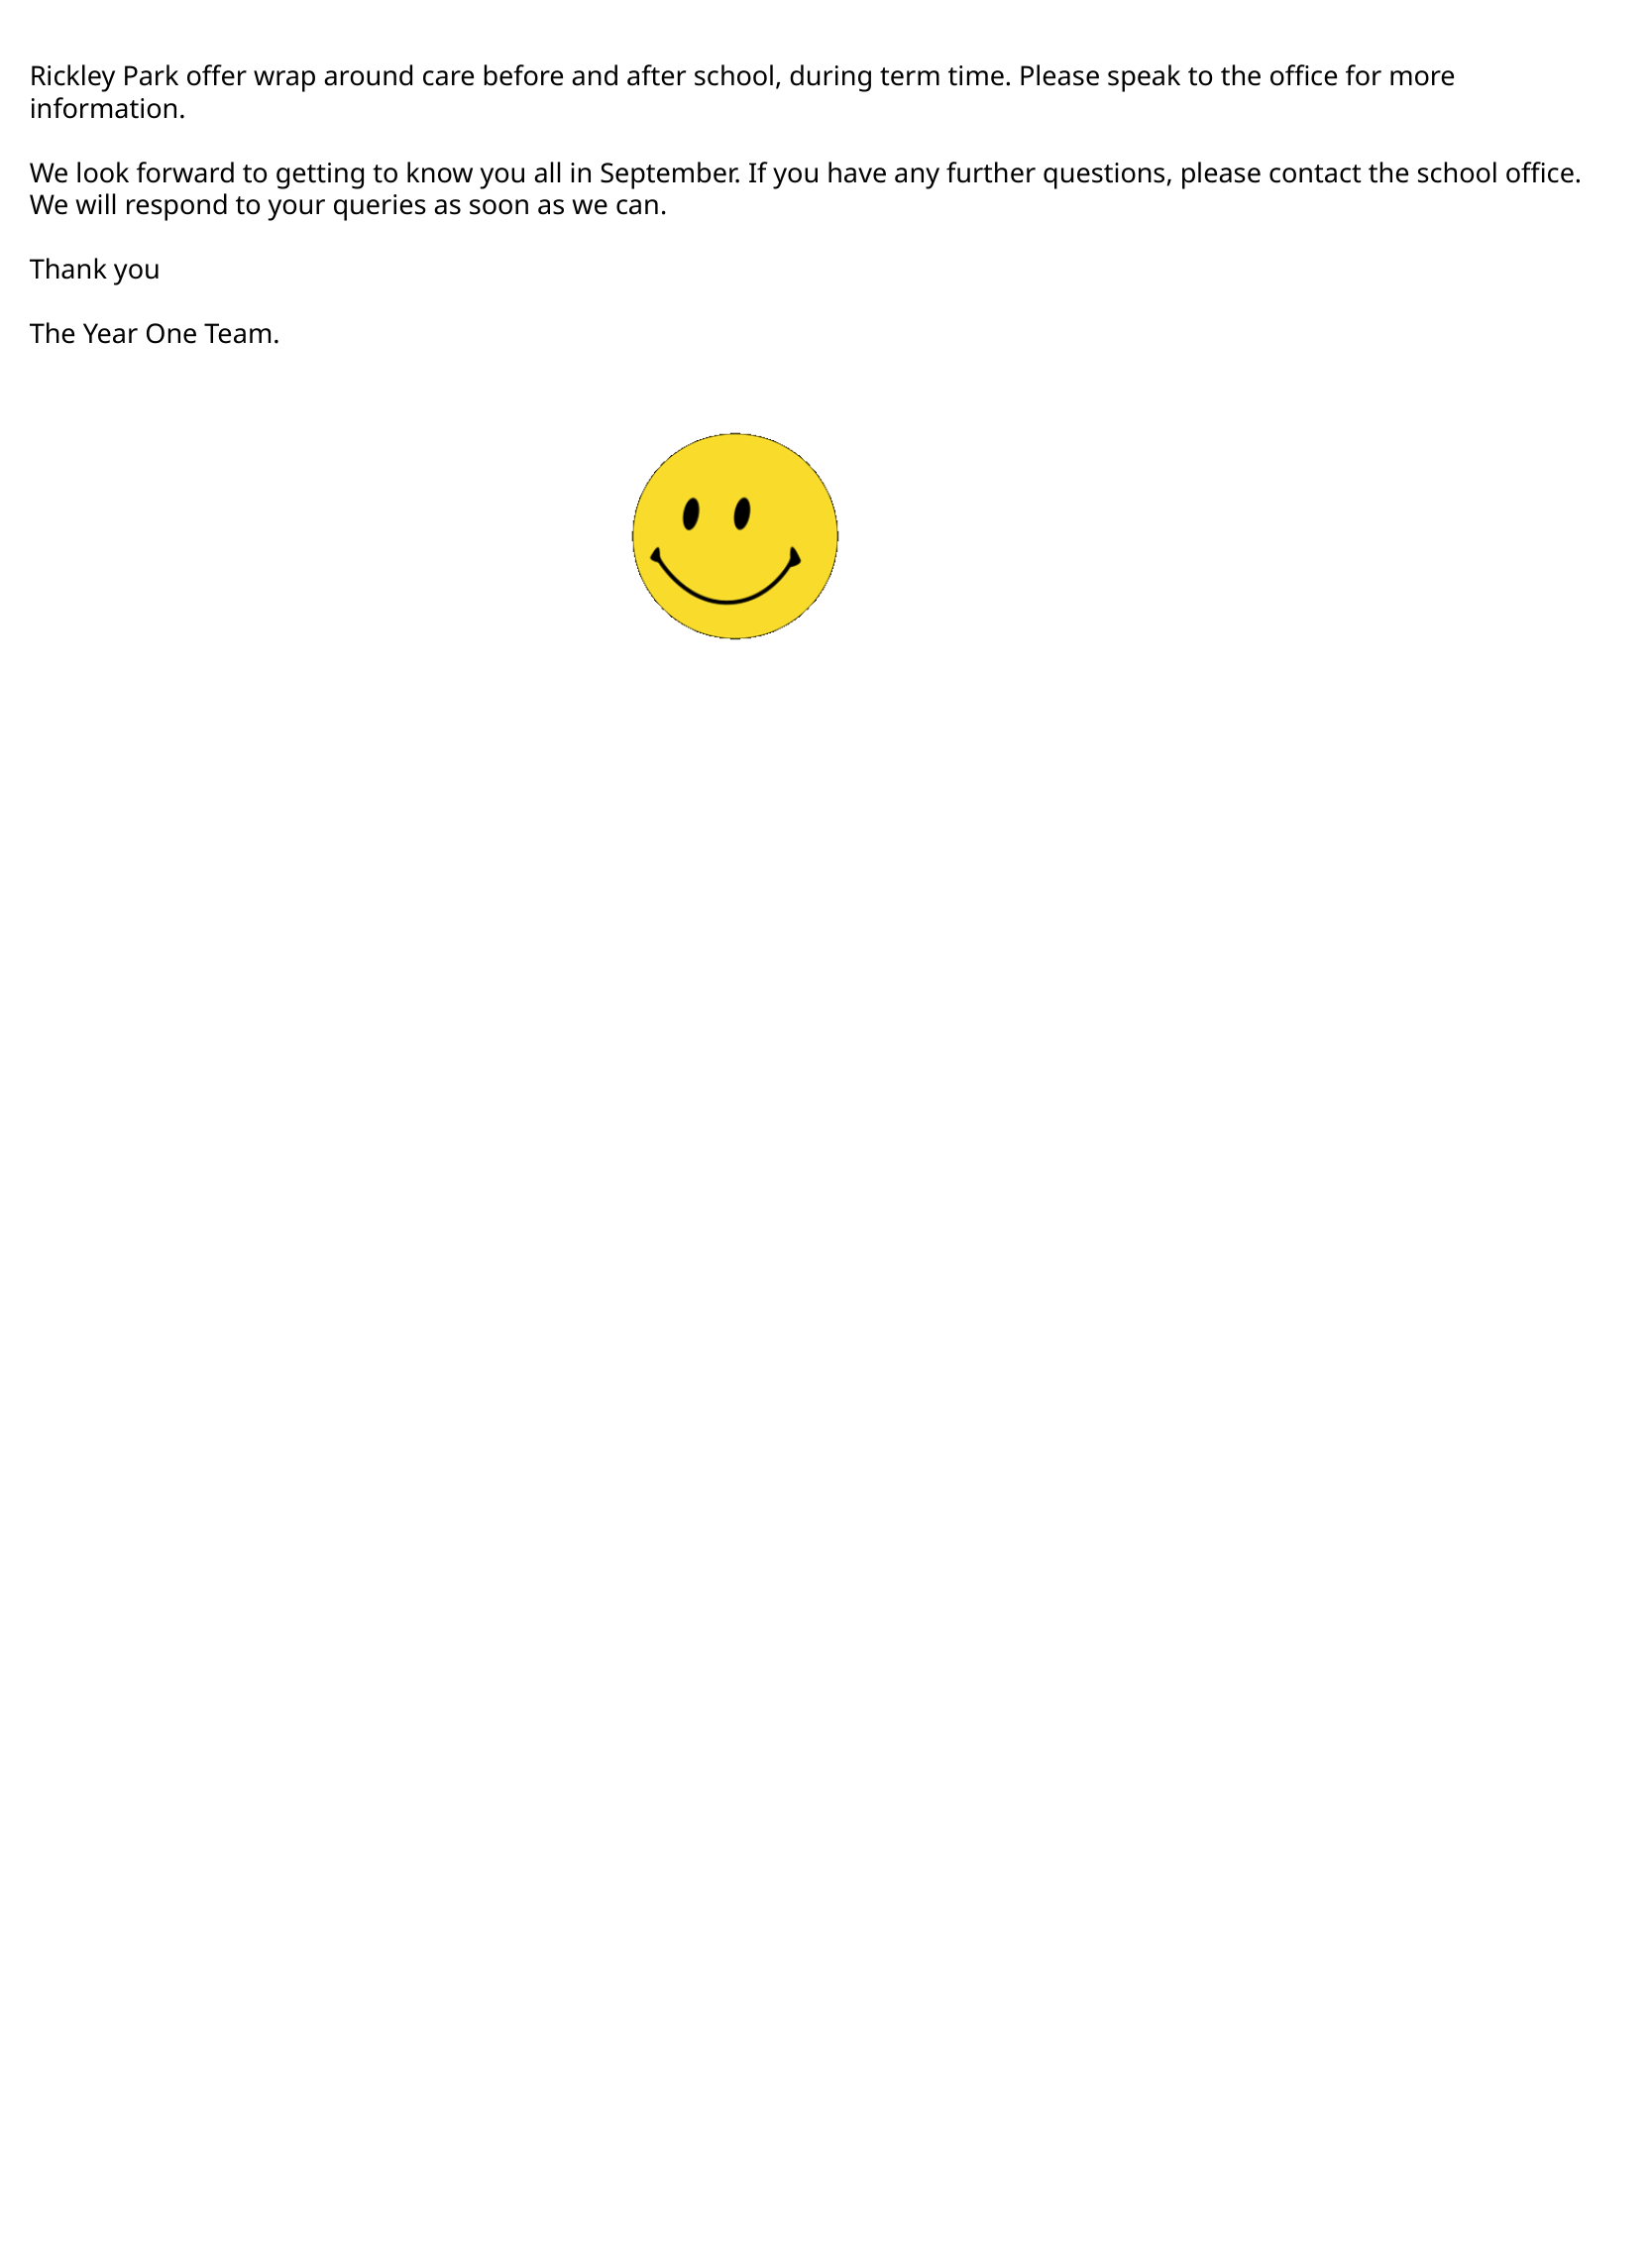

Rickley Park offer wrap around care before and after school, during term time.  Please speak to the office for more information.
We look forward to getting to know you all in September. If you have any further  questions, please contact the school office. We will respond to your queries as soon  as we can.
Thank you
The Year One Team.